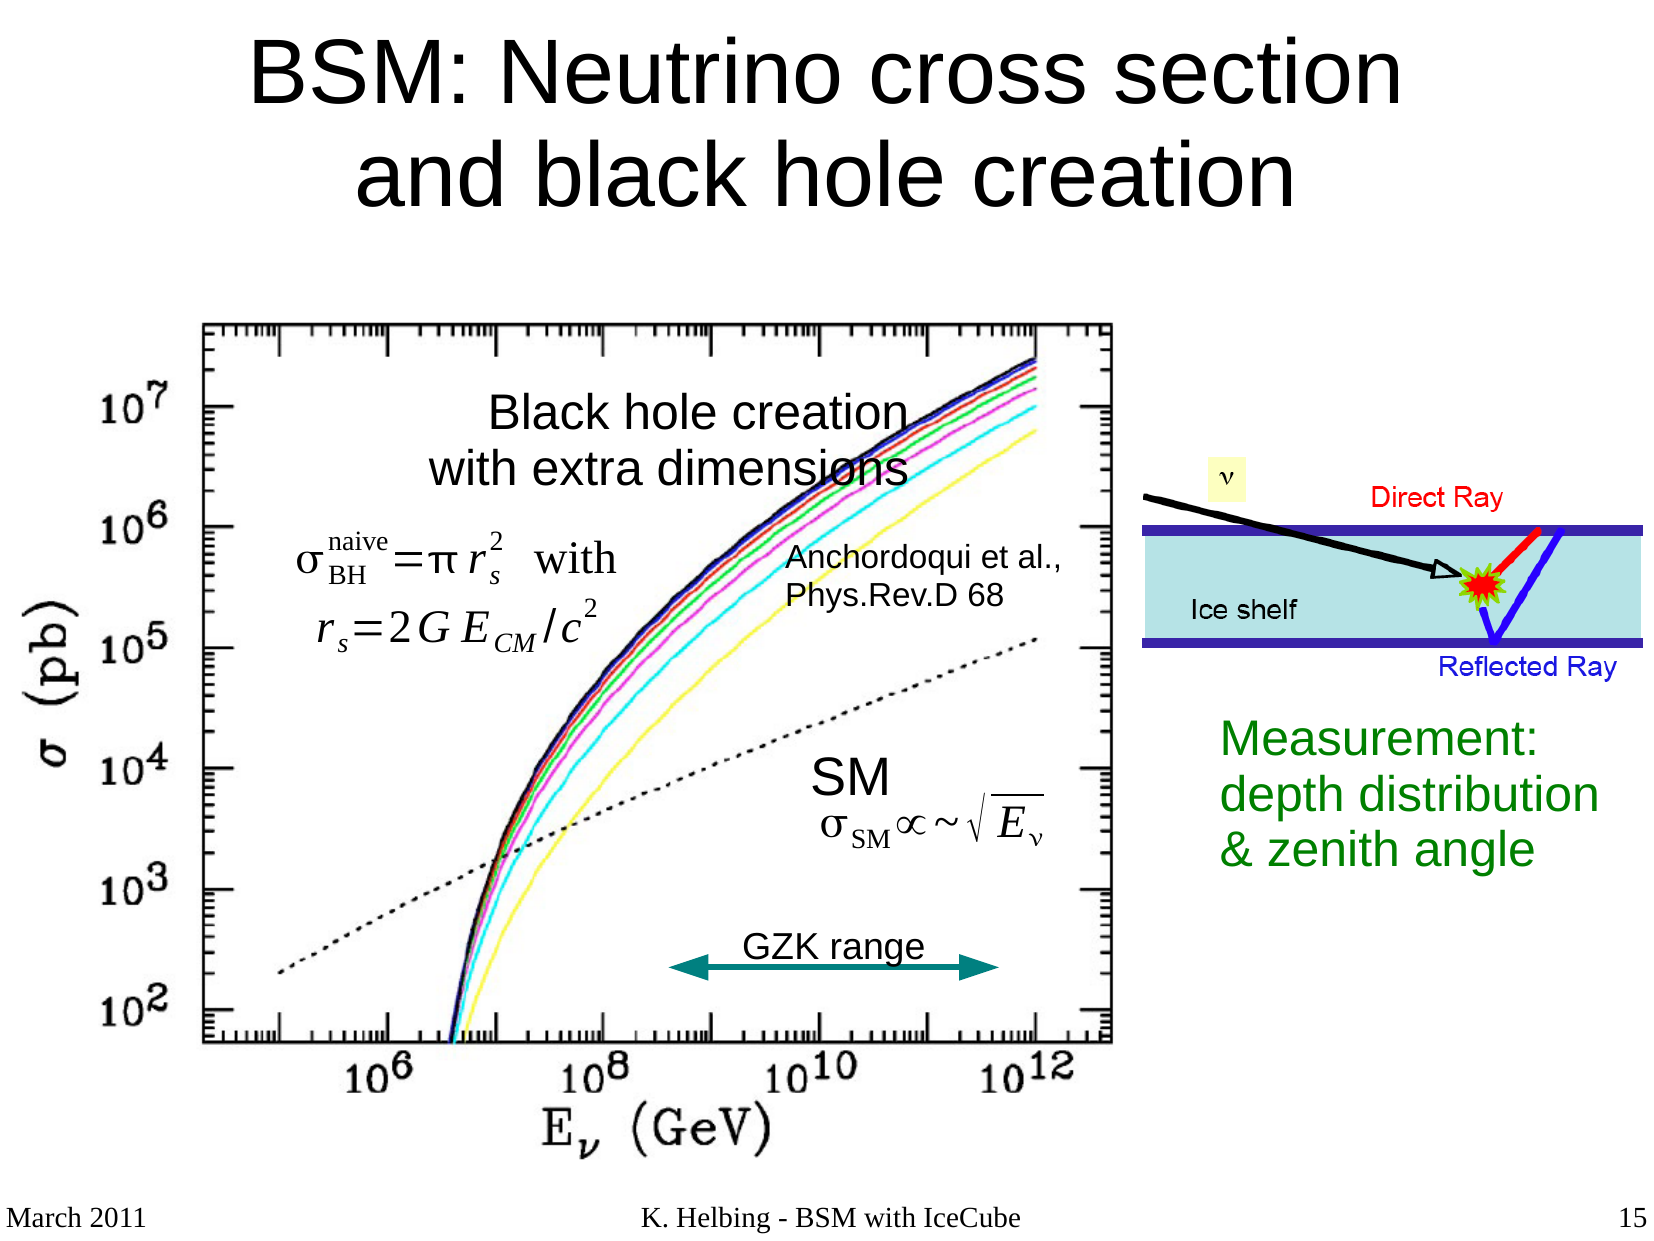

# BSM: Neutrino cross section and black hole creation
Black hole creation
with extra dimensions
Anchordoqui et al.,
Phys.Rev.D 68
SM
GZK range
Measurement:
depth distribution
& zenith angle
March 2011
K. Helbing - BSM with IceCube
15